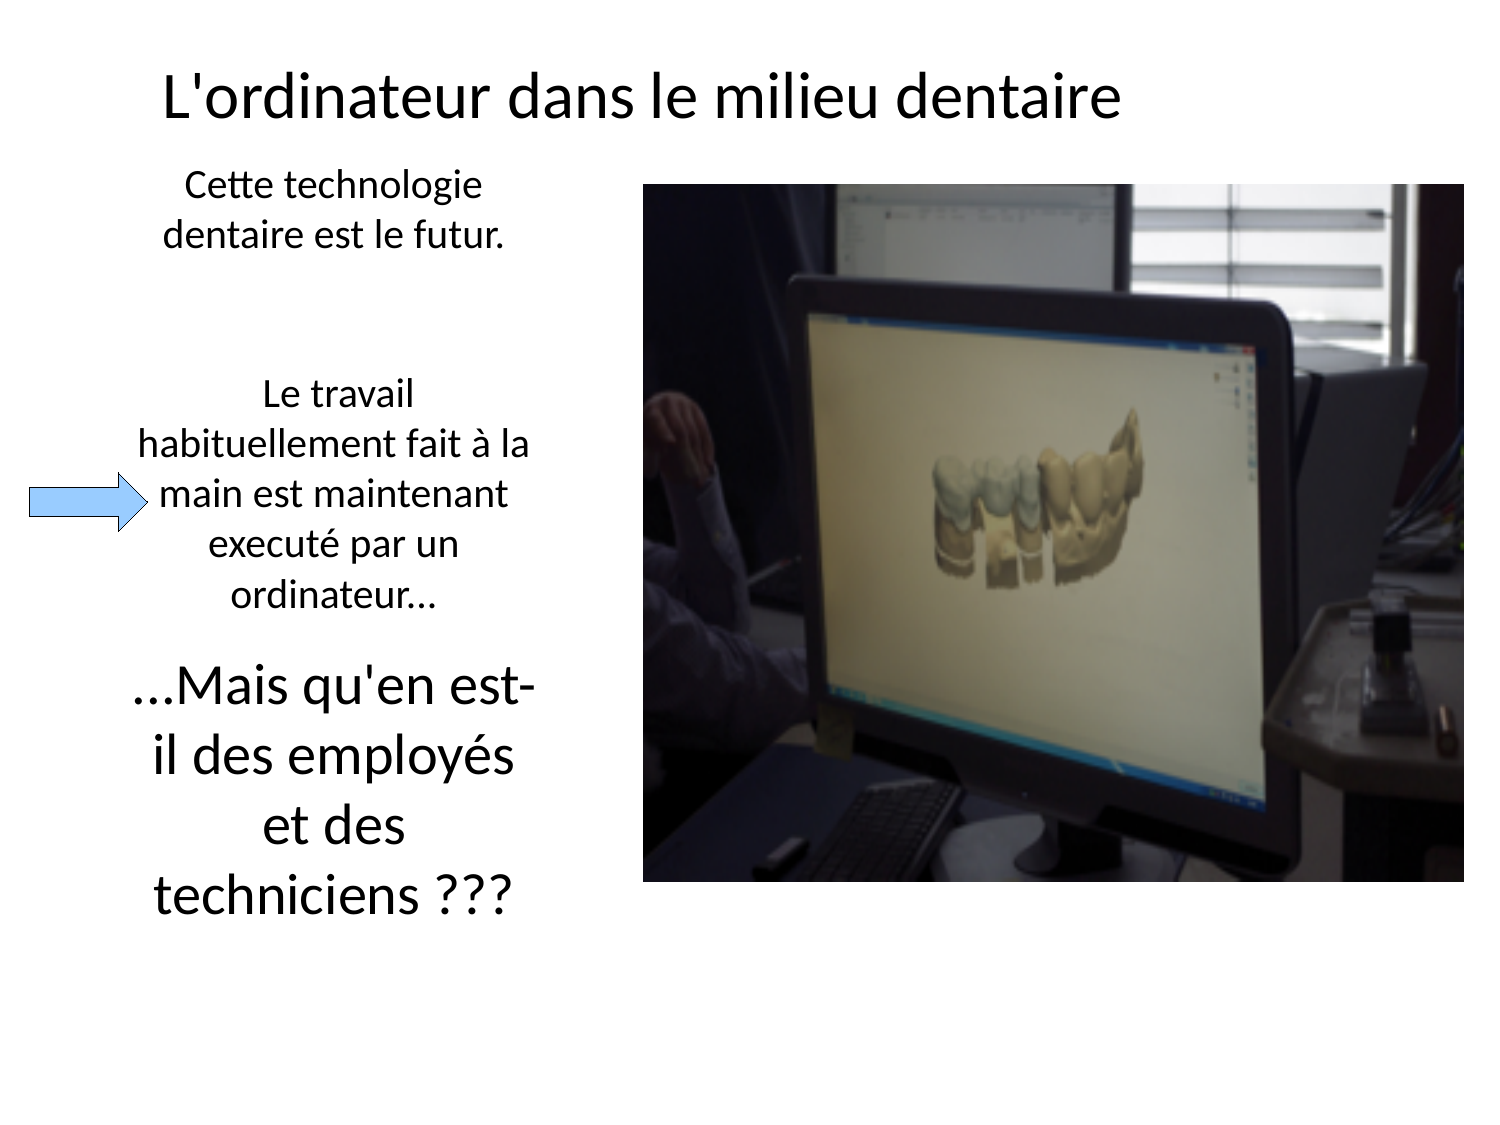

# L'ordinateur dans le milieu dentaire
Cette technologie dentaire est le futur.
 Le travail habituellement fait à la main est maintenant executé par un ordinateur...
...Mais qu'en est-il des employés et des techniciens ???